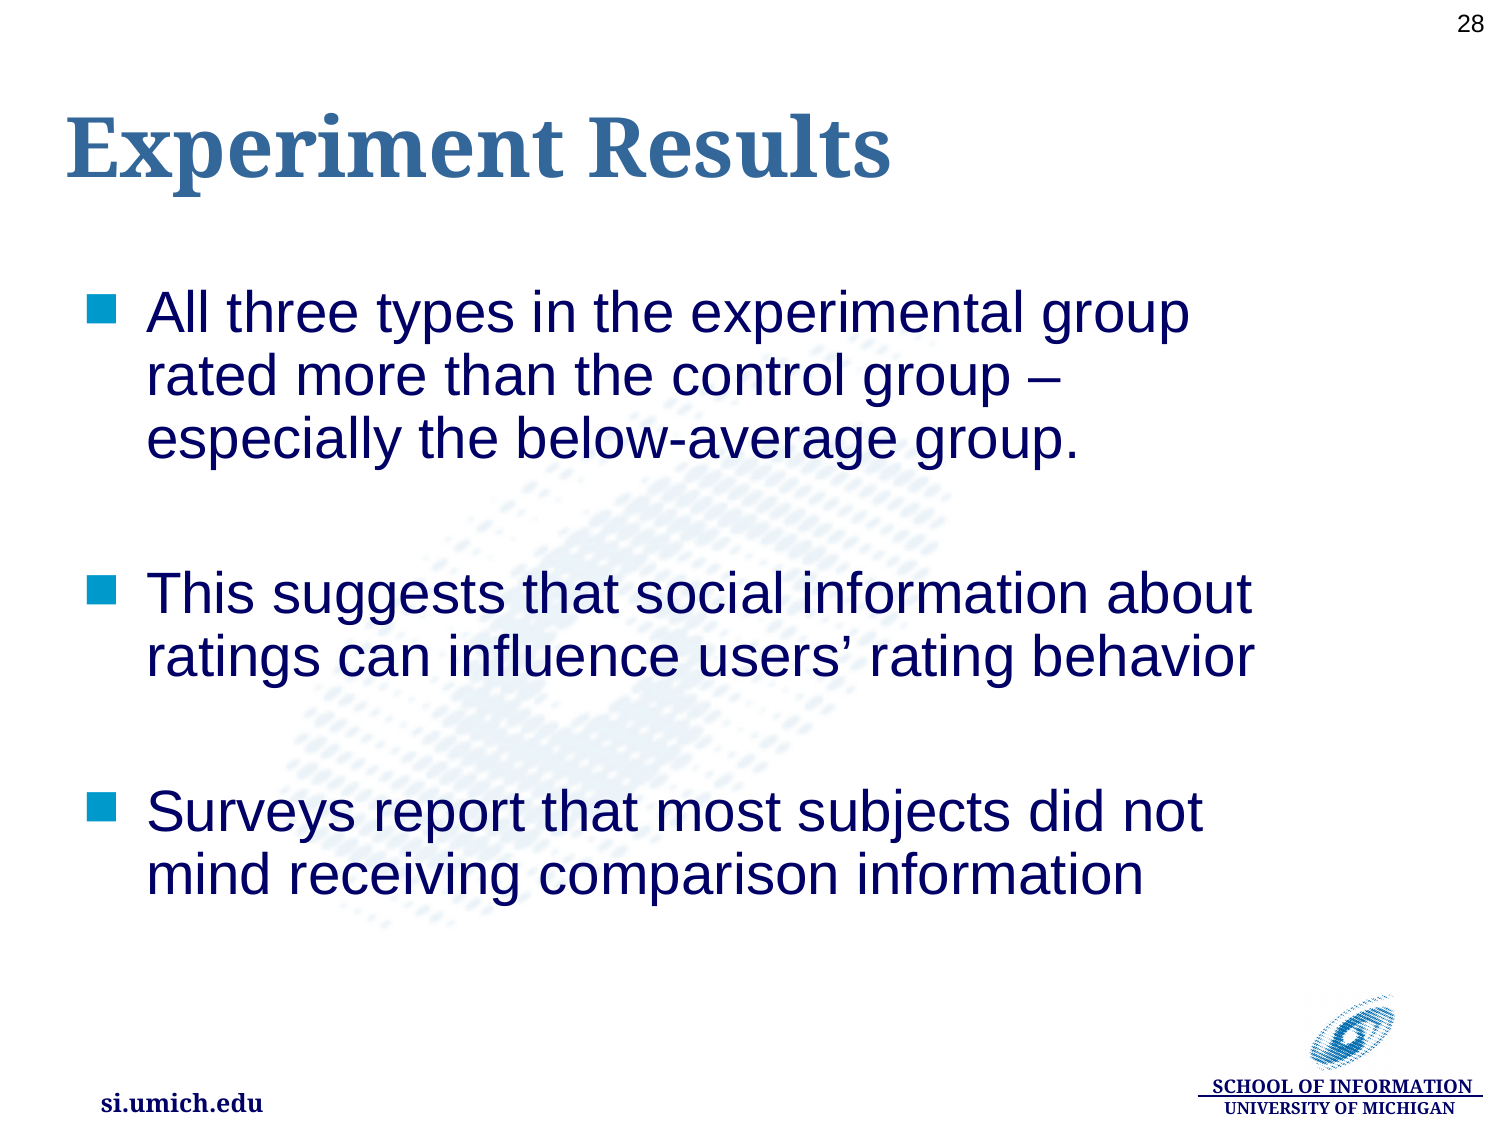

# Experiment Results
All three types in the experimental group rated more than the control group – especially the below-average group.
This suggests that social information about ratings can influence users’ rating behavior
Surveys report that most subjects did not mind receiving comparison information